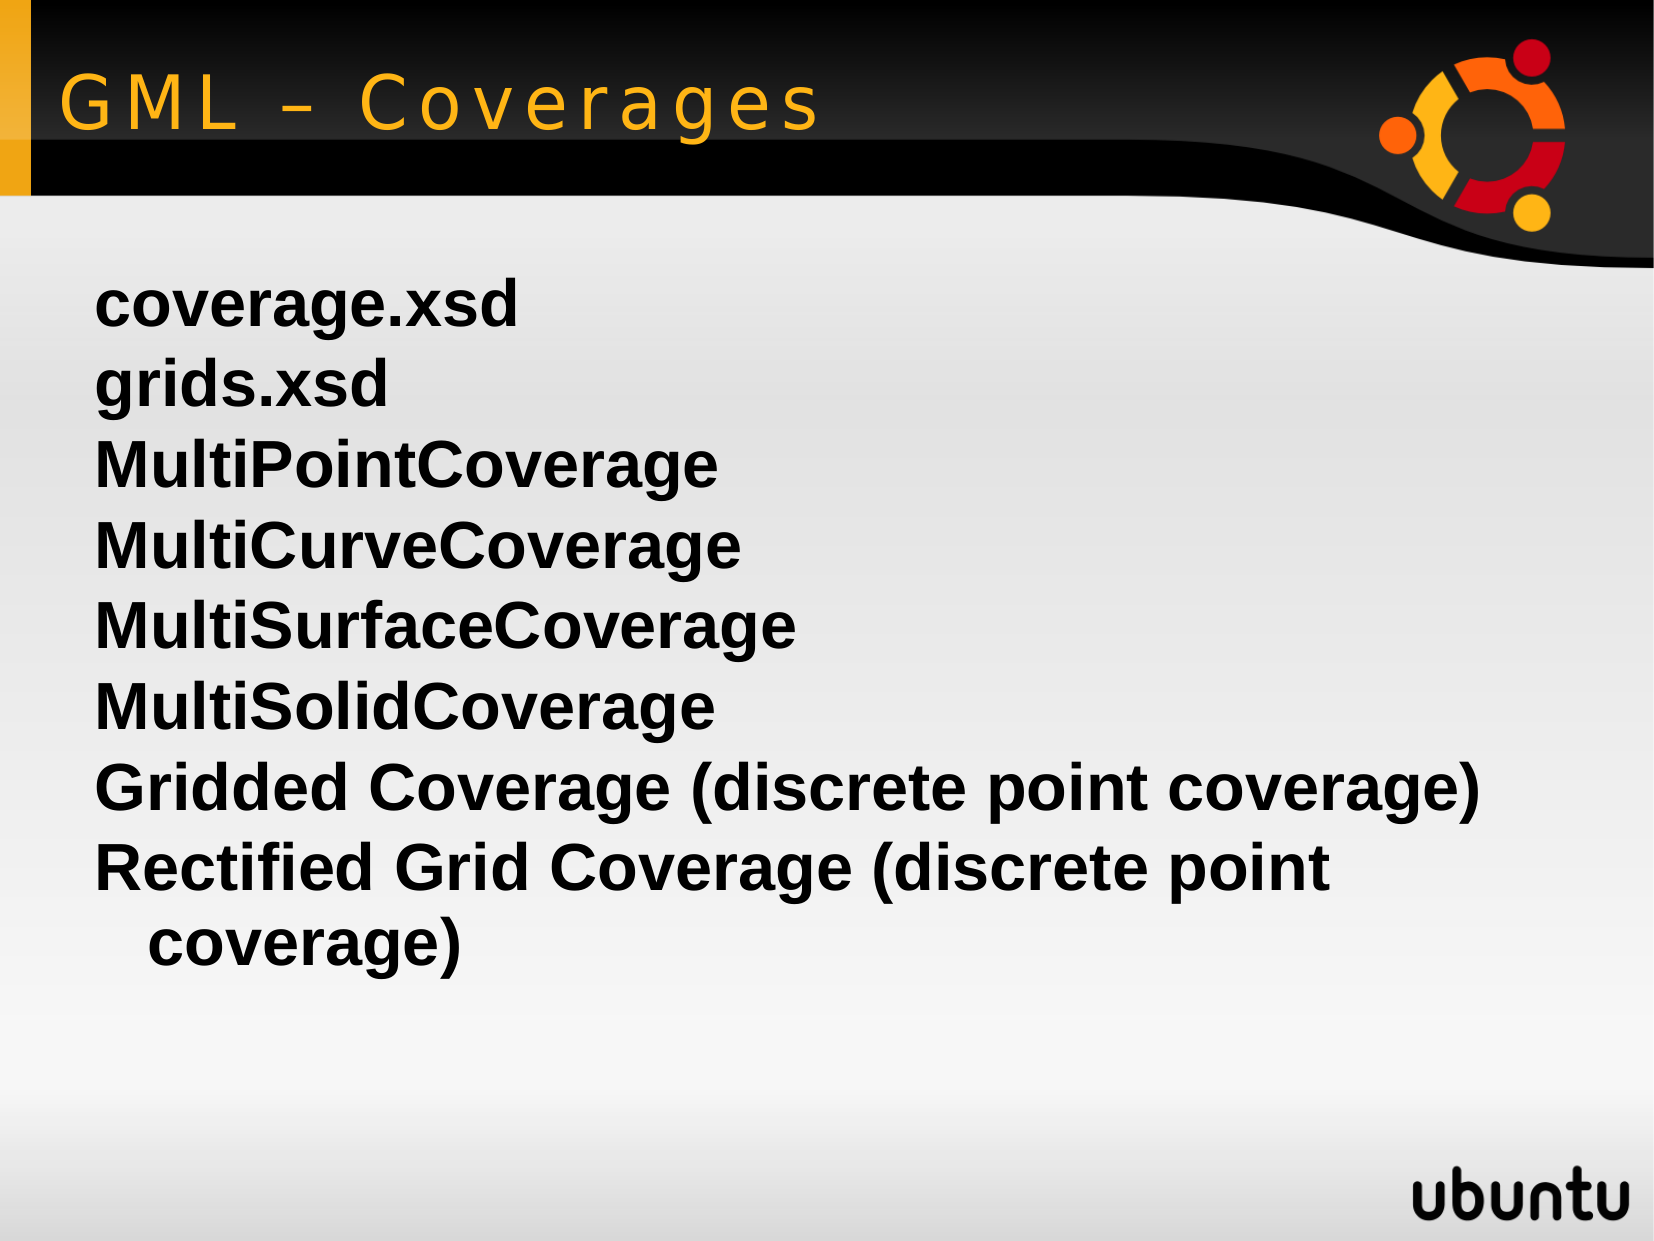

# GML – Coverages
coverage.xsd
grids.xsd
MultiPointCoverage
MultiCurveCoverage
MultiSurfaceCoverage
MultiSolidCoverage
Gridded Coverage (discrete point coverage)
Rectified Grid Coverage (discrete point coverage)